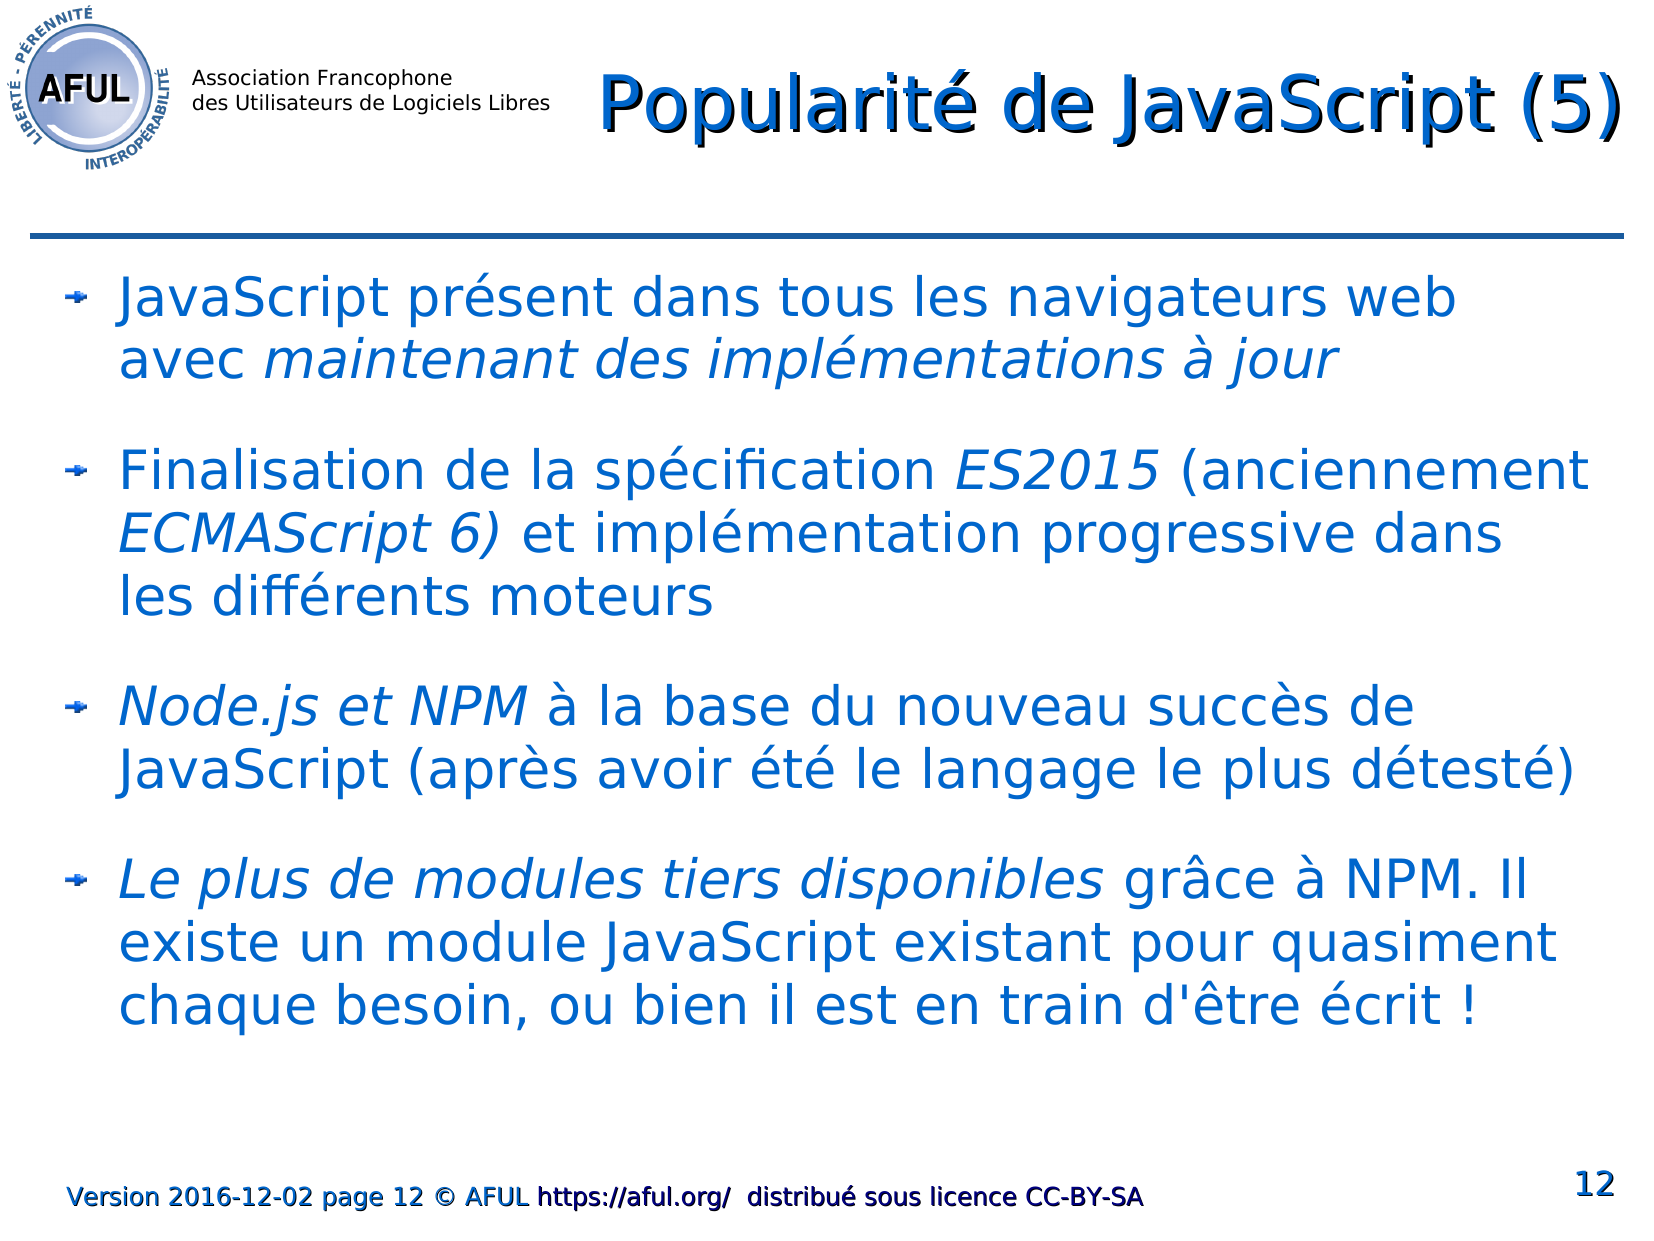

# Popularité de JavaScript (5)
JavaScript présent dans tous les navigateurs web avec maintenant des implémentations à jour
Finalisation de la spécification ES2015 (anciennement ECMAScript 6) et implémentation progressive dans les différents moteurs
Node.js et NPM à la base du nouveau succès de JavaScript (après avoir été le langage le plus détesté)
Le plus de modules tiers disponibles grâce à NPM. Il existe un module JavaScript existant pour quasiment chaque besoin, ou bien il est en train d'être écrit !